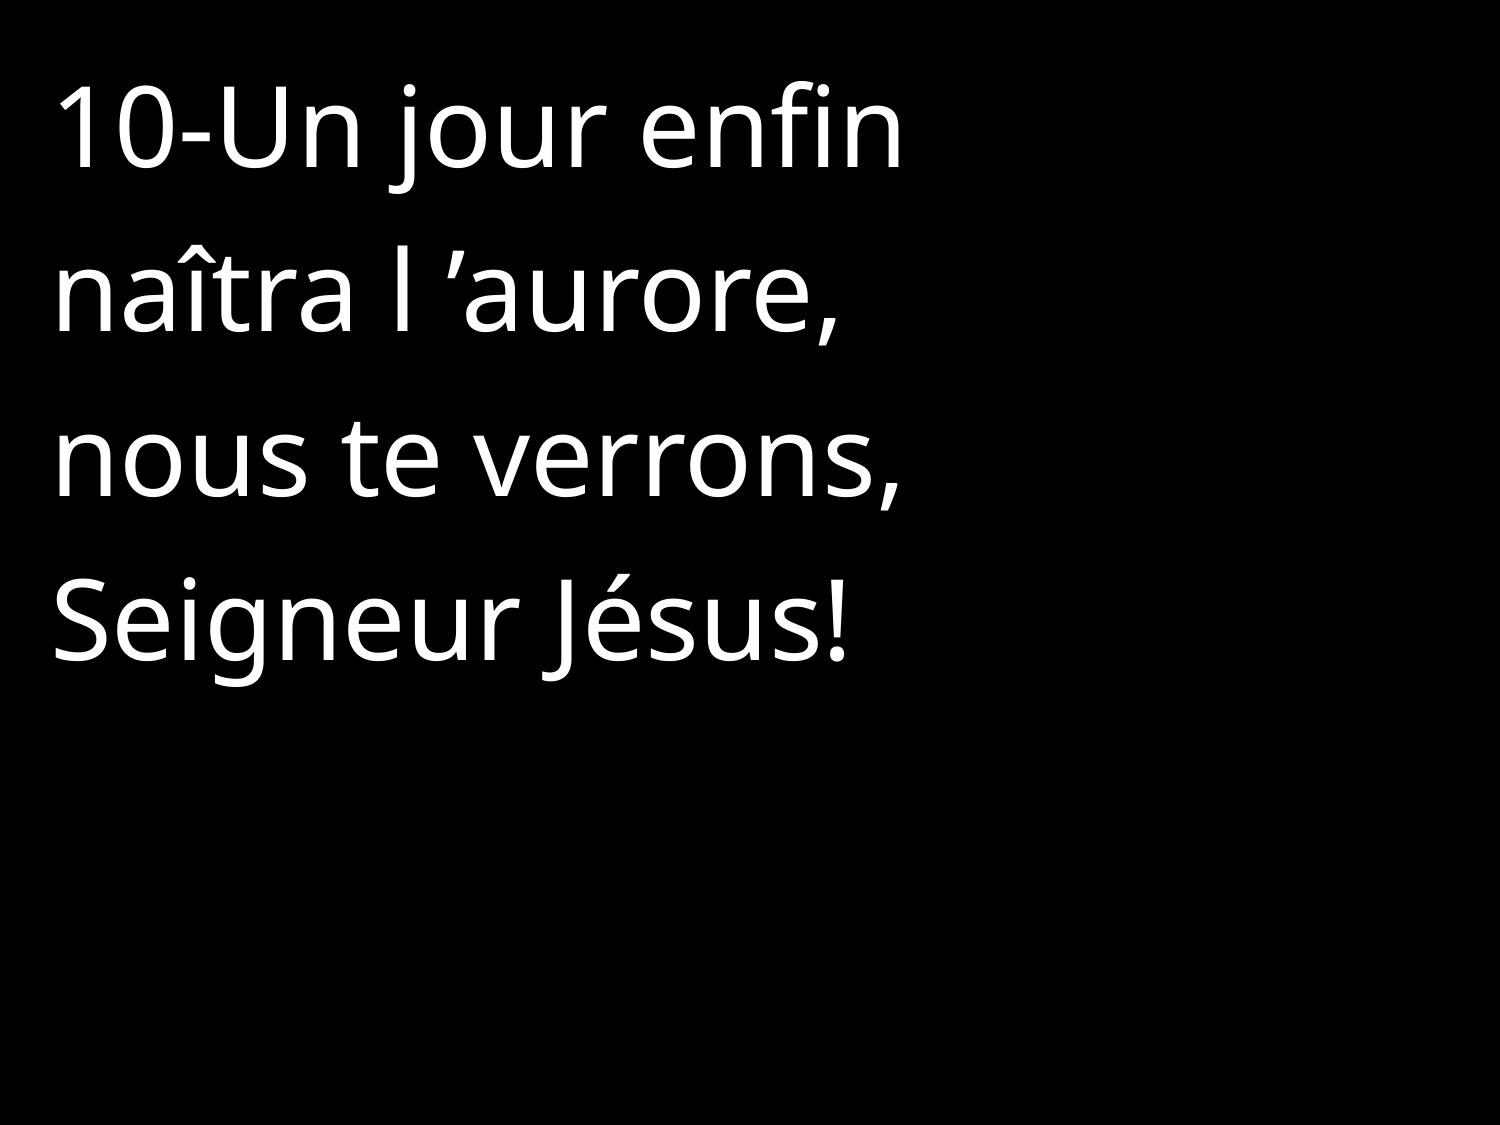

#
10-Un jour enfin
naîtra l ’aurore,
nous te verrons,
Seigneur Jésus!